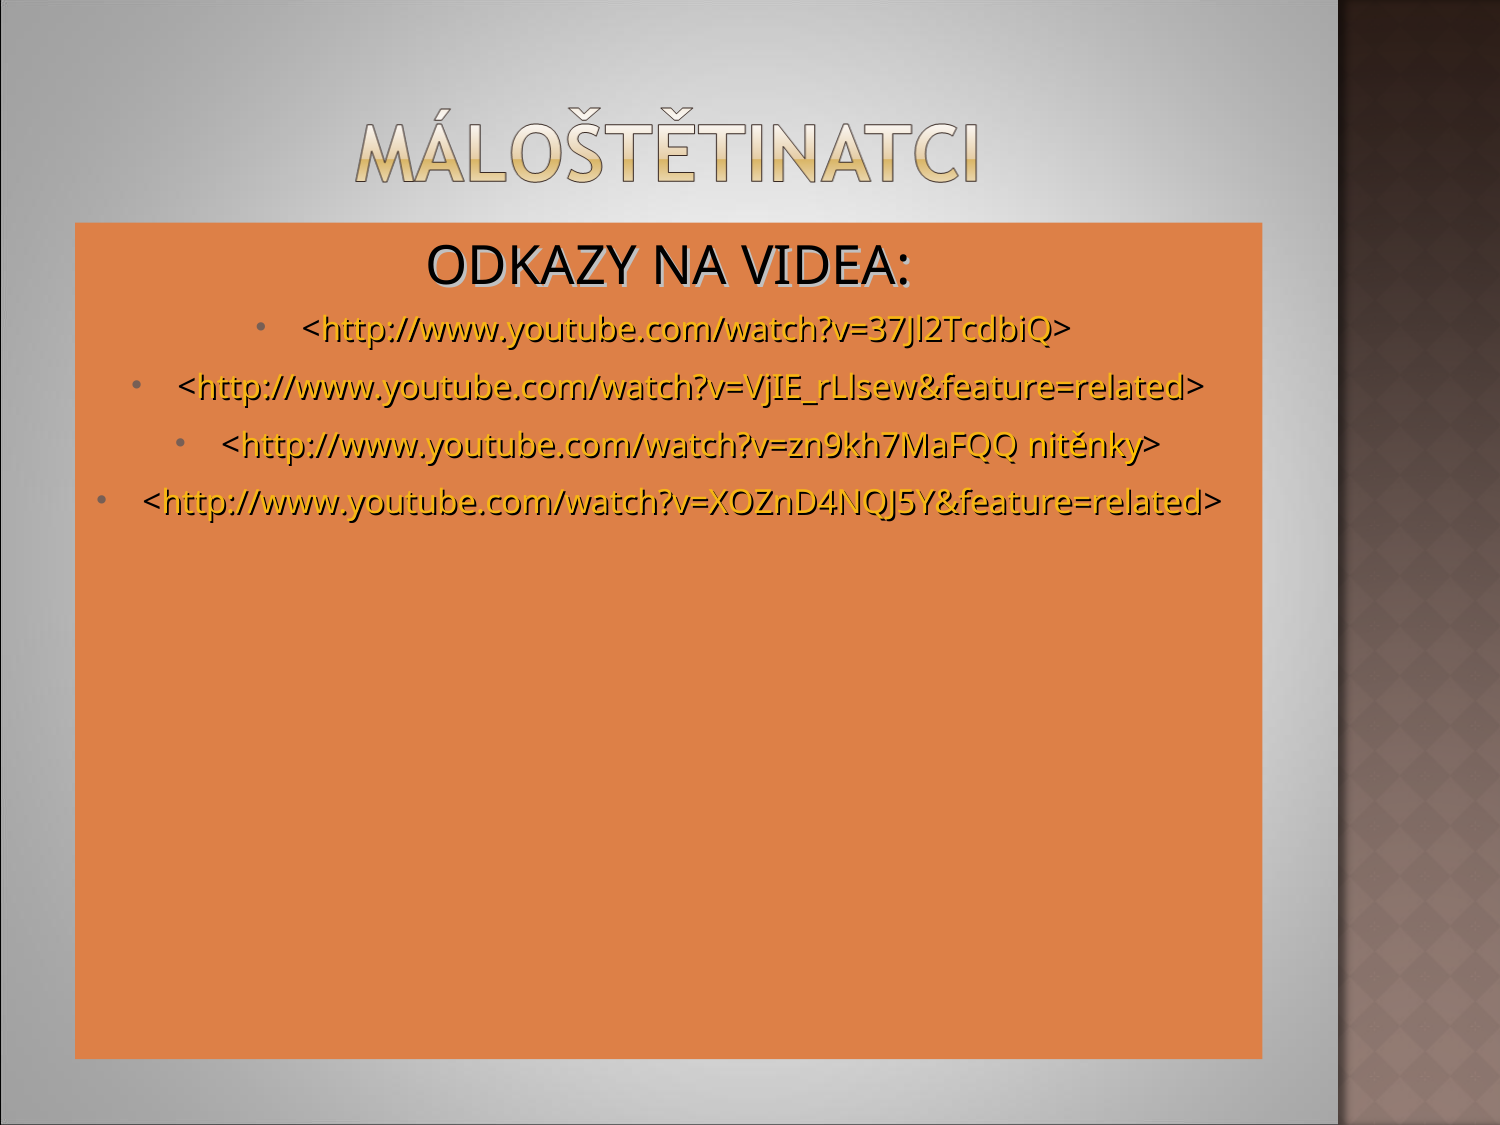

# ODKAZY NA VIDEA:
<http://www.youtube.com/watch?v=37Jl2TcdbiQ>
<http://www.youtube.com/watch?v=VjIE_rLlsew&feature=related>
<http://www.youtube.com/watch?v=zn9kh7MaFQQ nitěnky>
<http://www.youtube.com/watch?v=XOZnD4NQJ5Y&feature=related>